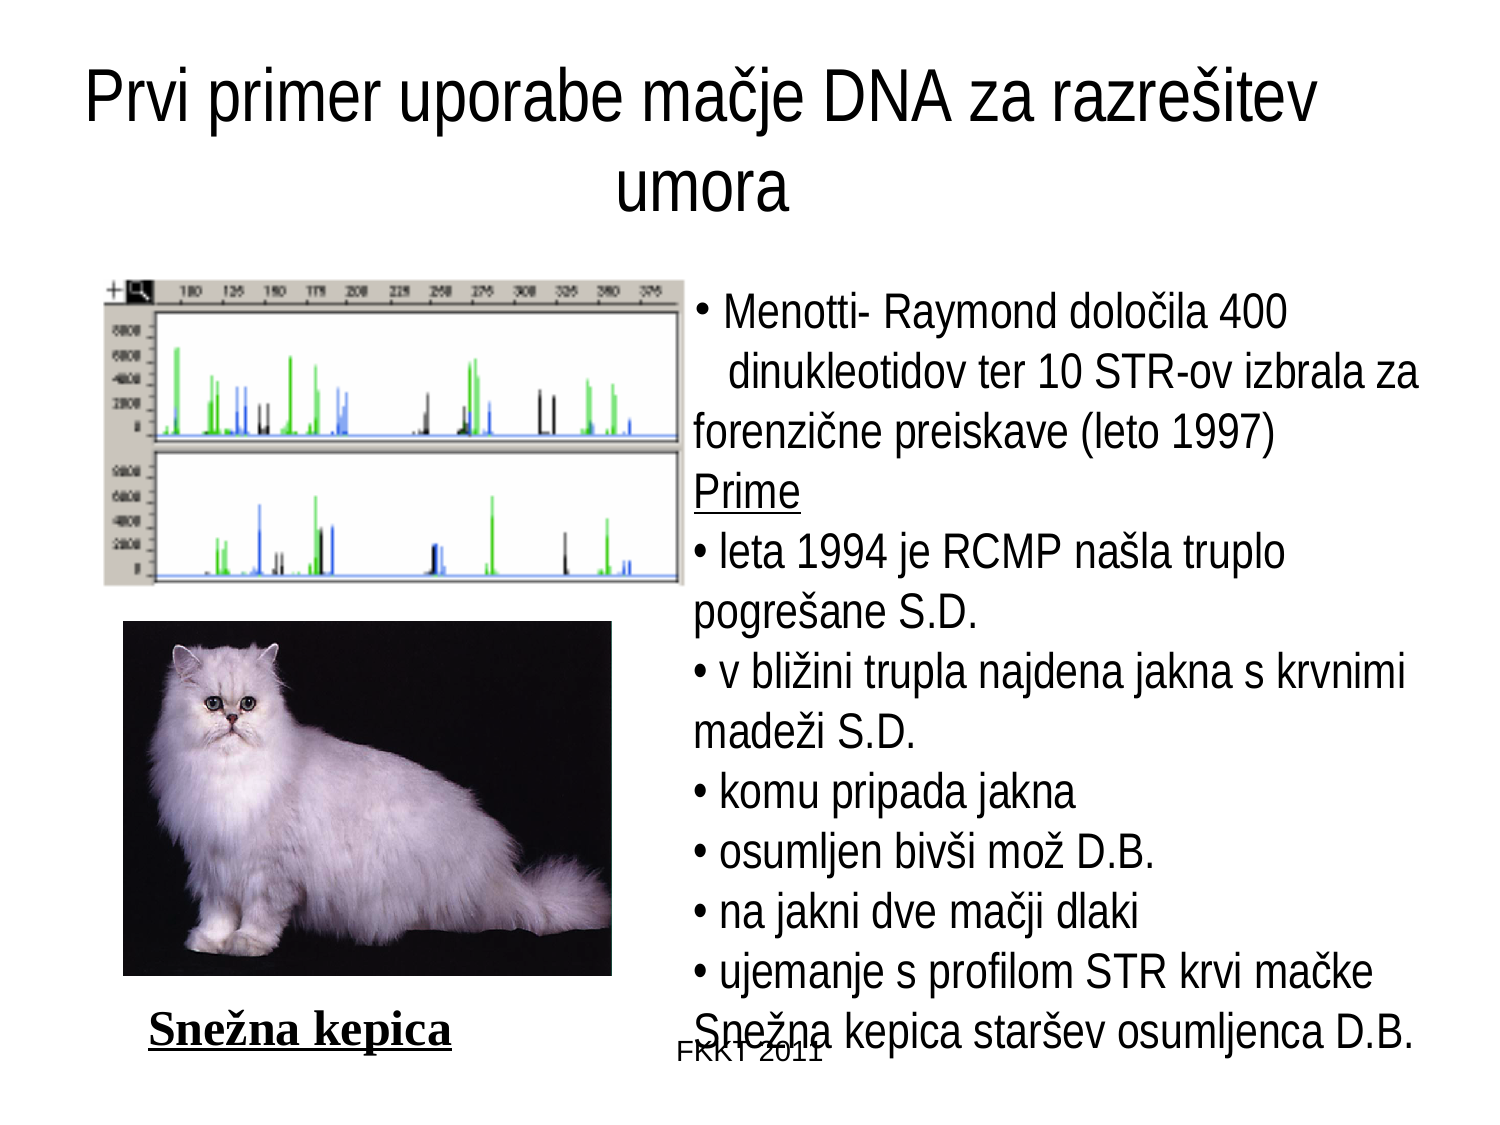

# Prvi primer uporabe mačje DNA za razrešitev umora
 Menotti- Raymond določila 400
 dinukleotidov ter 10 STR-ov izbrala za forenzične preiskave (leto 1997)
Prime
 leta 1994 je RCMP našla truplo pogrešane S.D.
 v bližini trupla najdena jakna s krvnimi madeži S.D.
 komu pripada jakna
 osumljen bivši mož D.B.
 na jakni dve mačji dlaki
 ujemanje s profilom STR krvi mačke Snežna kepica staršev osumljenca D.B.
Snežna kepica
FKKT 2011